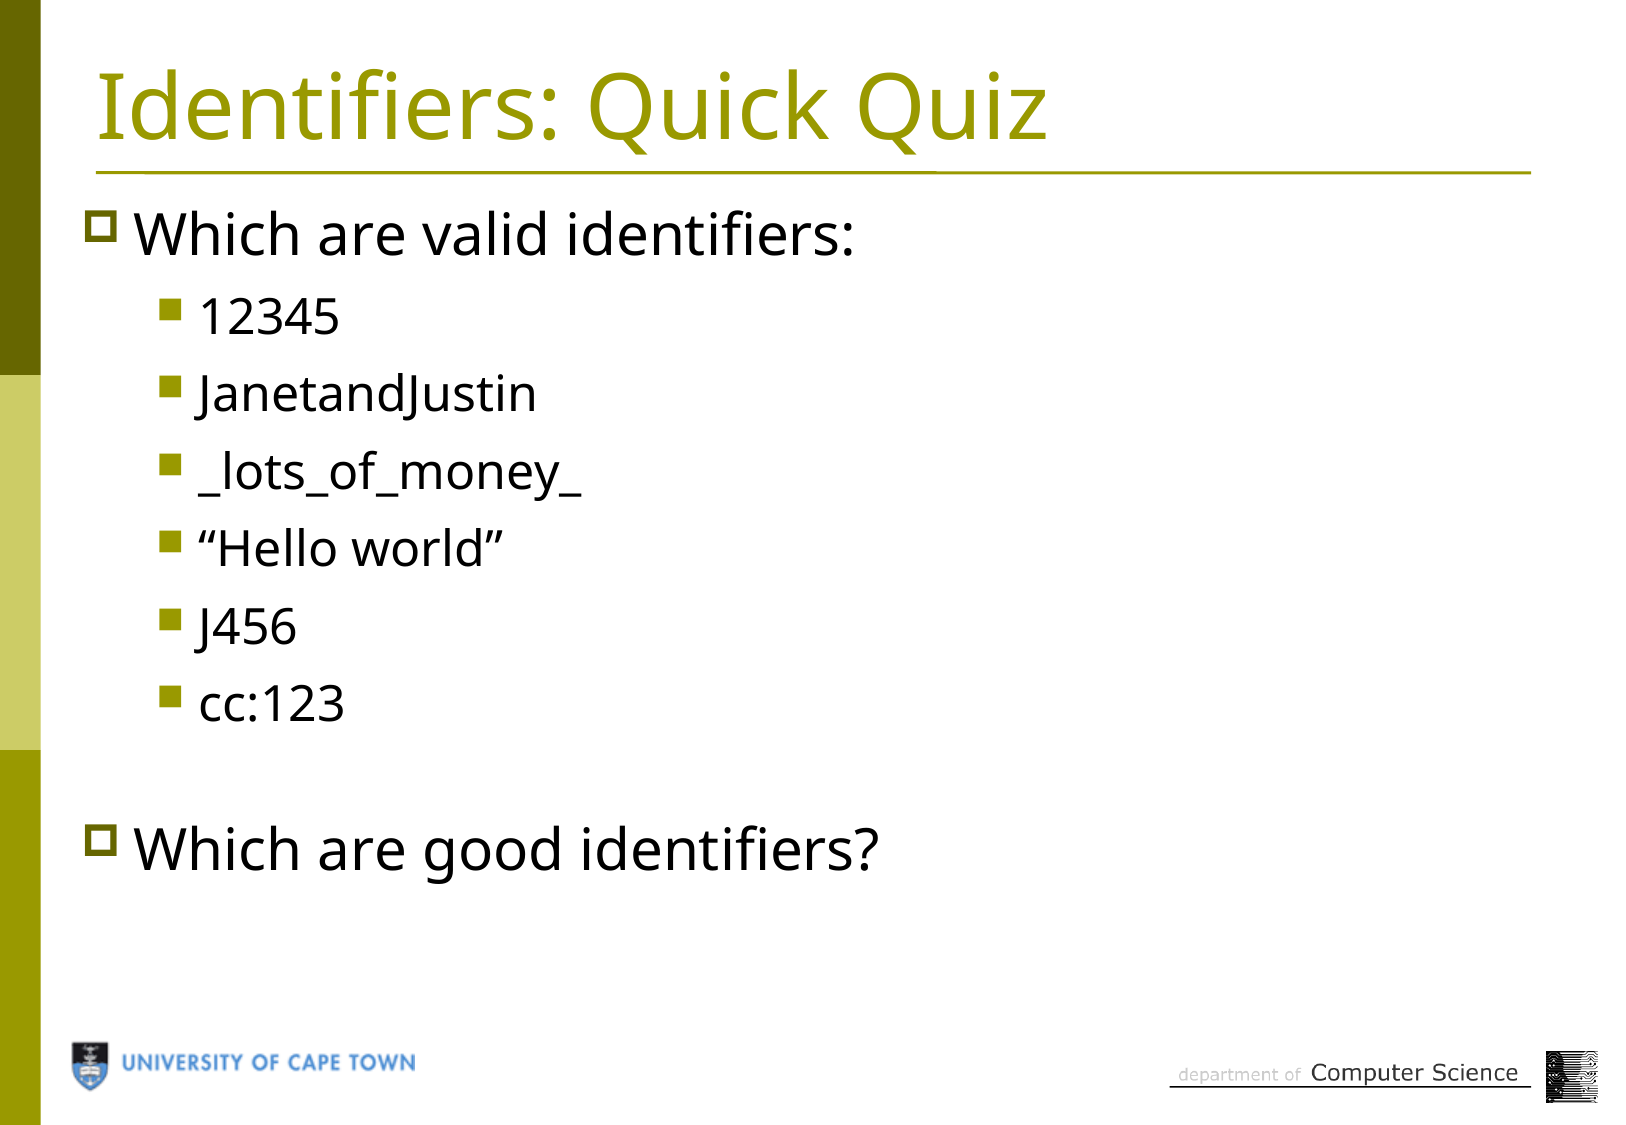

# Identifiers: Quick Quiz
Which are valid identifiers:
12345
JanetandJustin
_lots_of_money_
“Hello world”
J456
cc:123
Which are good identifiers?